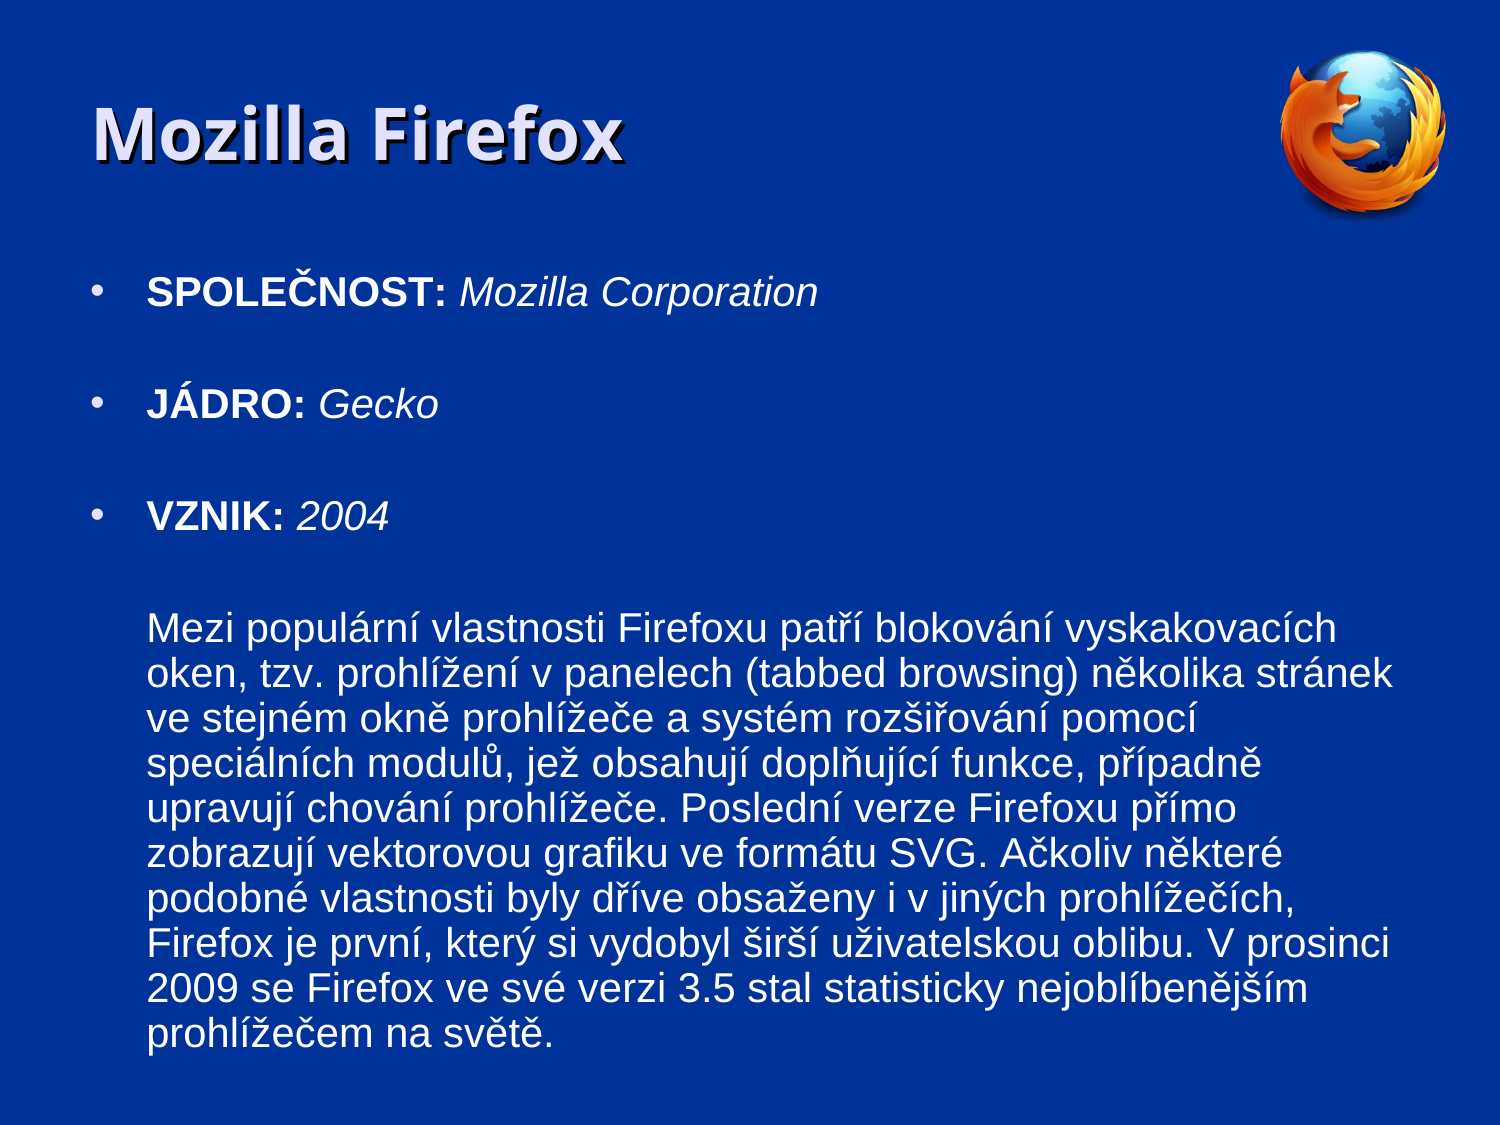

# Mozilla Firefox
SPOLEČNOST: Mozilla Corporation
JÁDRO: Gecko
VZNIK: 2004
	Mezi populární vlastnosti Firefoxu patří blokování vyskakovacích oken, tzv. prohlížení v panelech (tabbed browsing) několika stránek ve stejném okně prohlížeče a systém rozšiřování pomocí speciálních modulů, jež obsahují doplňující funkce, případně upravují chování prohlížeče. Poslední verze Firefoxu přímo zobrazují vektorovou grafiku ve formátu SVG. Ačkoliv některé podobné vlastnosti byly dříve obsaženy i v jiných prohlížečích, Firefox je první, který si vydobyl širší uživatelskou oblibu. V prosinci 2009 se Firefox ve své verzi 3.5 stal statisticky nejoblíbenějším prohlížečem na světě.